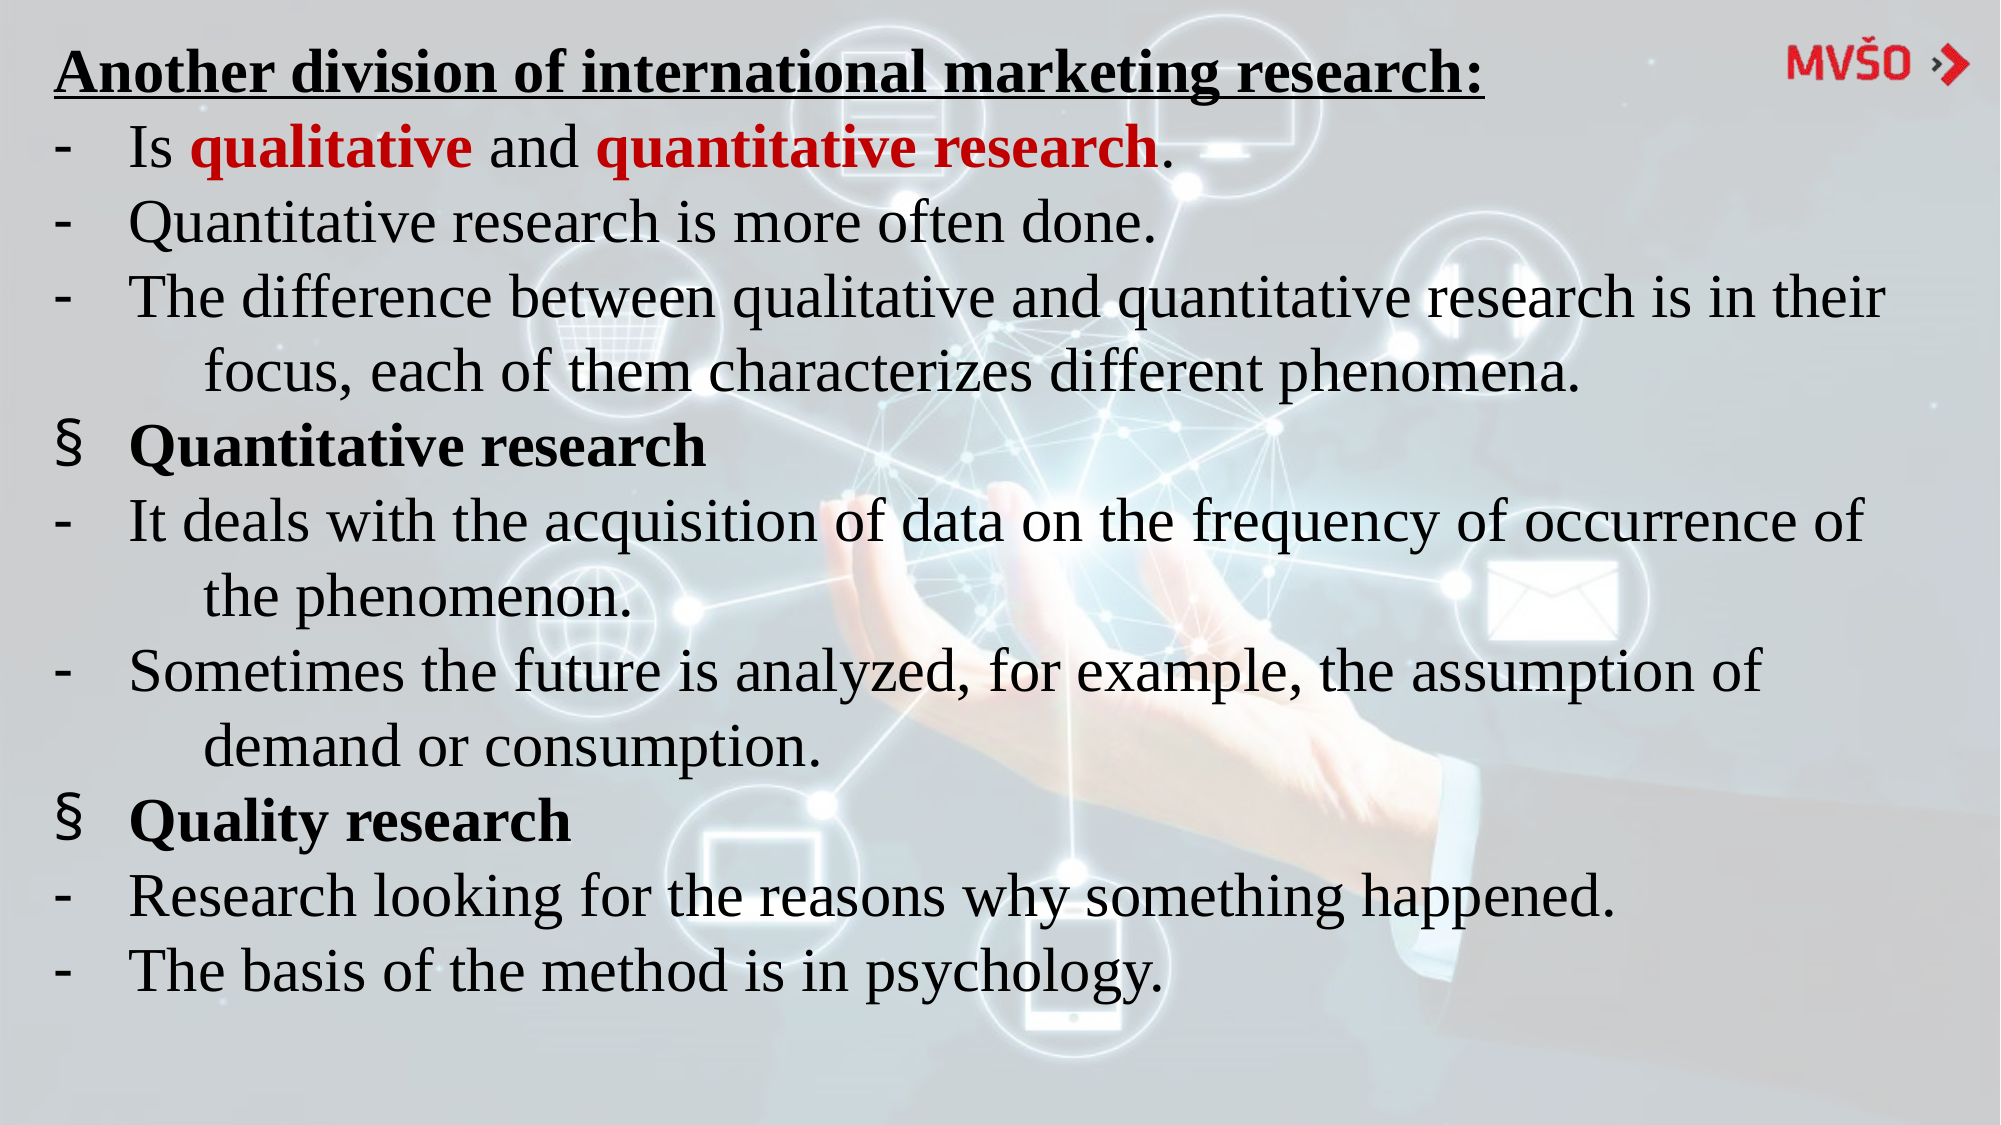

Another division of international marketing research:
Is qualitative and quantitative research.
Quantitative research is more often done.
The difference between qualitative and quantitative research is in their focus, each of them characterizes different phenomena.
Quantitative research
It deals with the acquisition of data on the frequency of occurrence of the phenomenon.
Sometimes the future is analyzed, for example, the assumption of demand or consumption.
Quality research
Research looking for the reasons why something happened.
The basis of the method is in psychology.